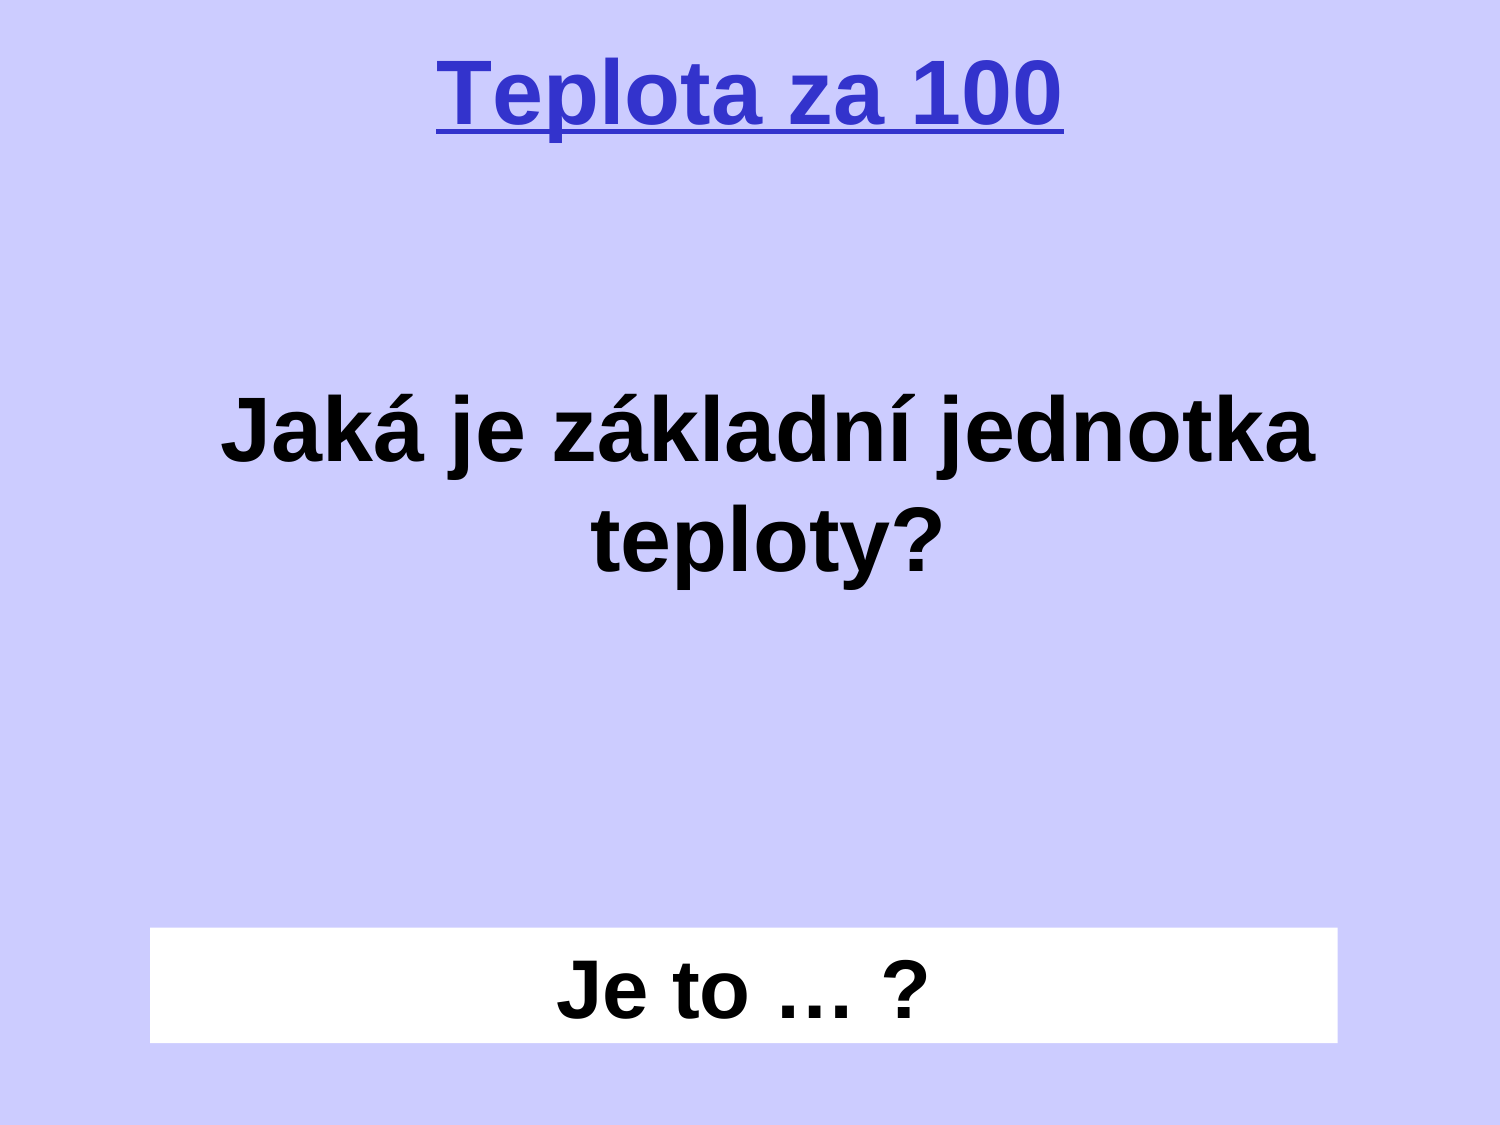

Teplota za 100
Jaká je základní jednotka teploty?
Je to … ?